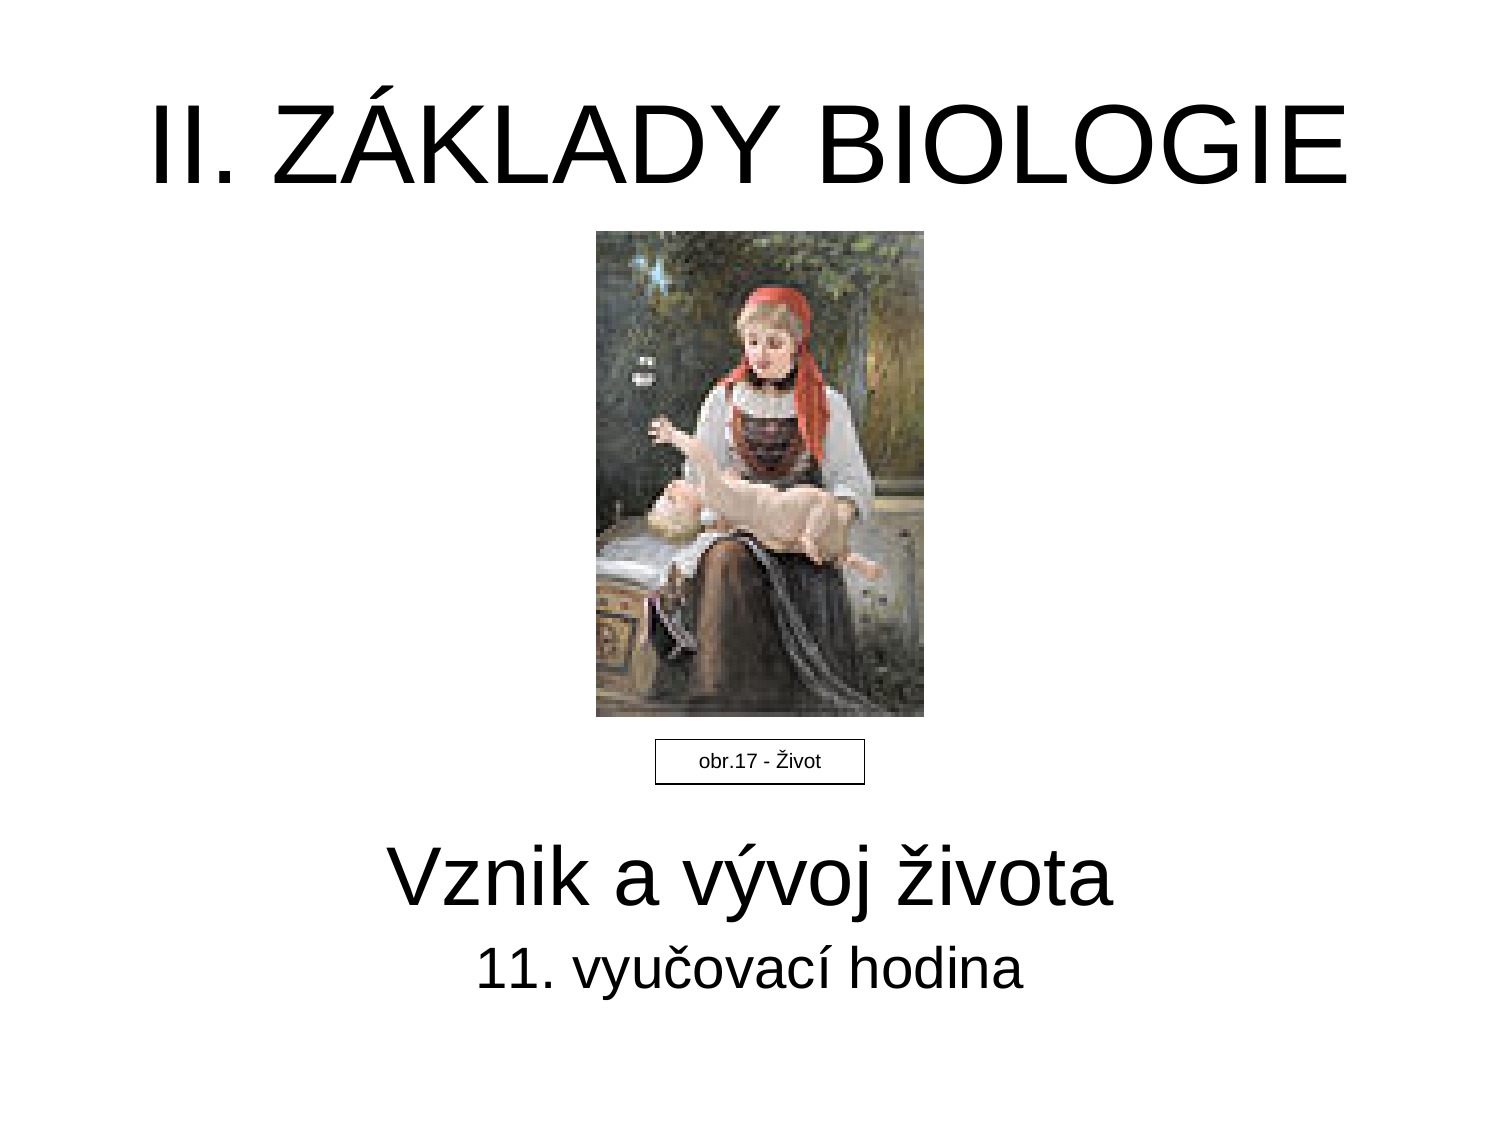

# II. ZÁKLADY BIOLOGIE
Vznik a vývoj života
11. vyučovací hodina
obr.17 - Život